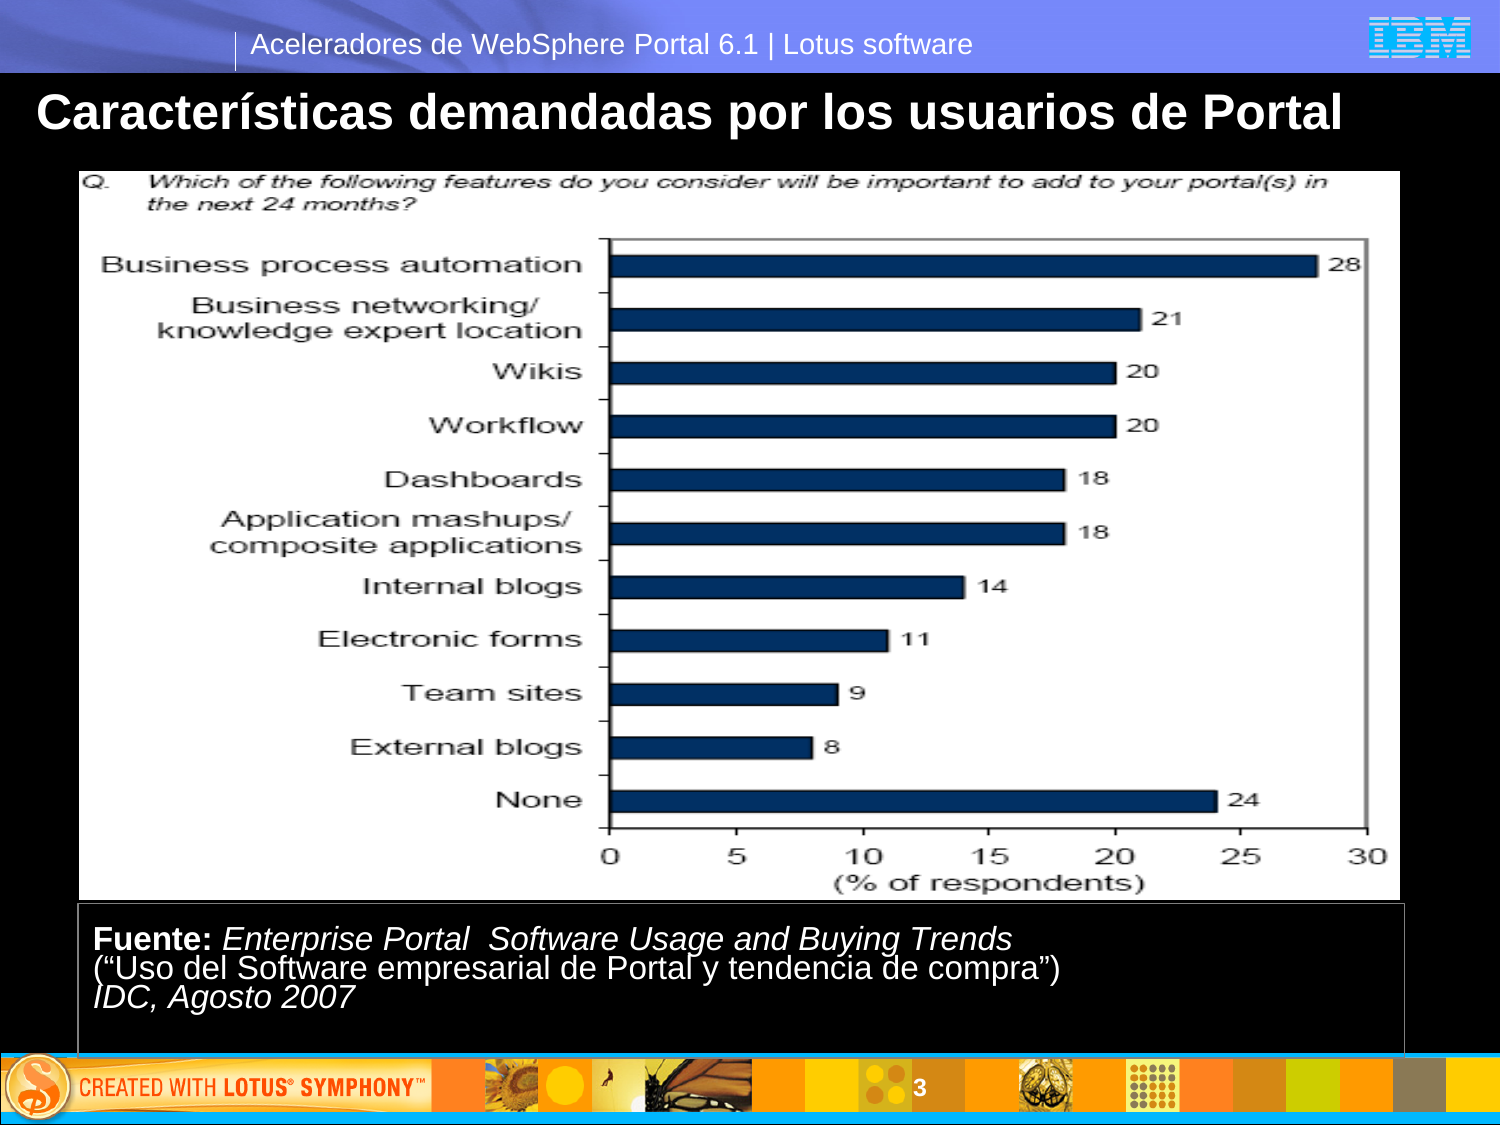

Características demandadas por los usuarios de Portal
#
Fuente: Enterprise Portal Software Usage and Buying Trends
(“Uso del Software empresarial de Portal y tendencia de compra”)
IDC, Agosto 2007
3